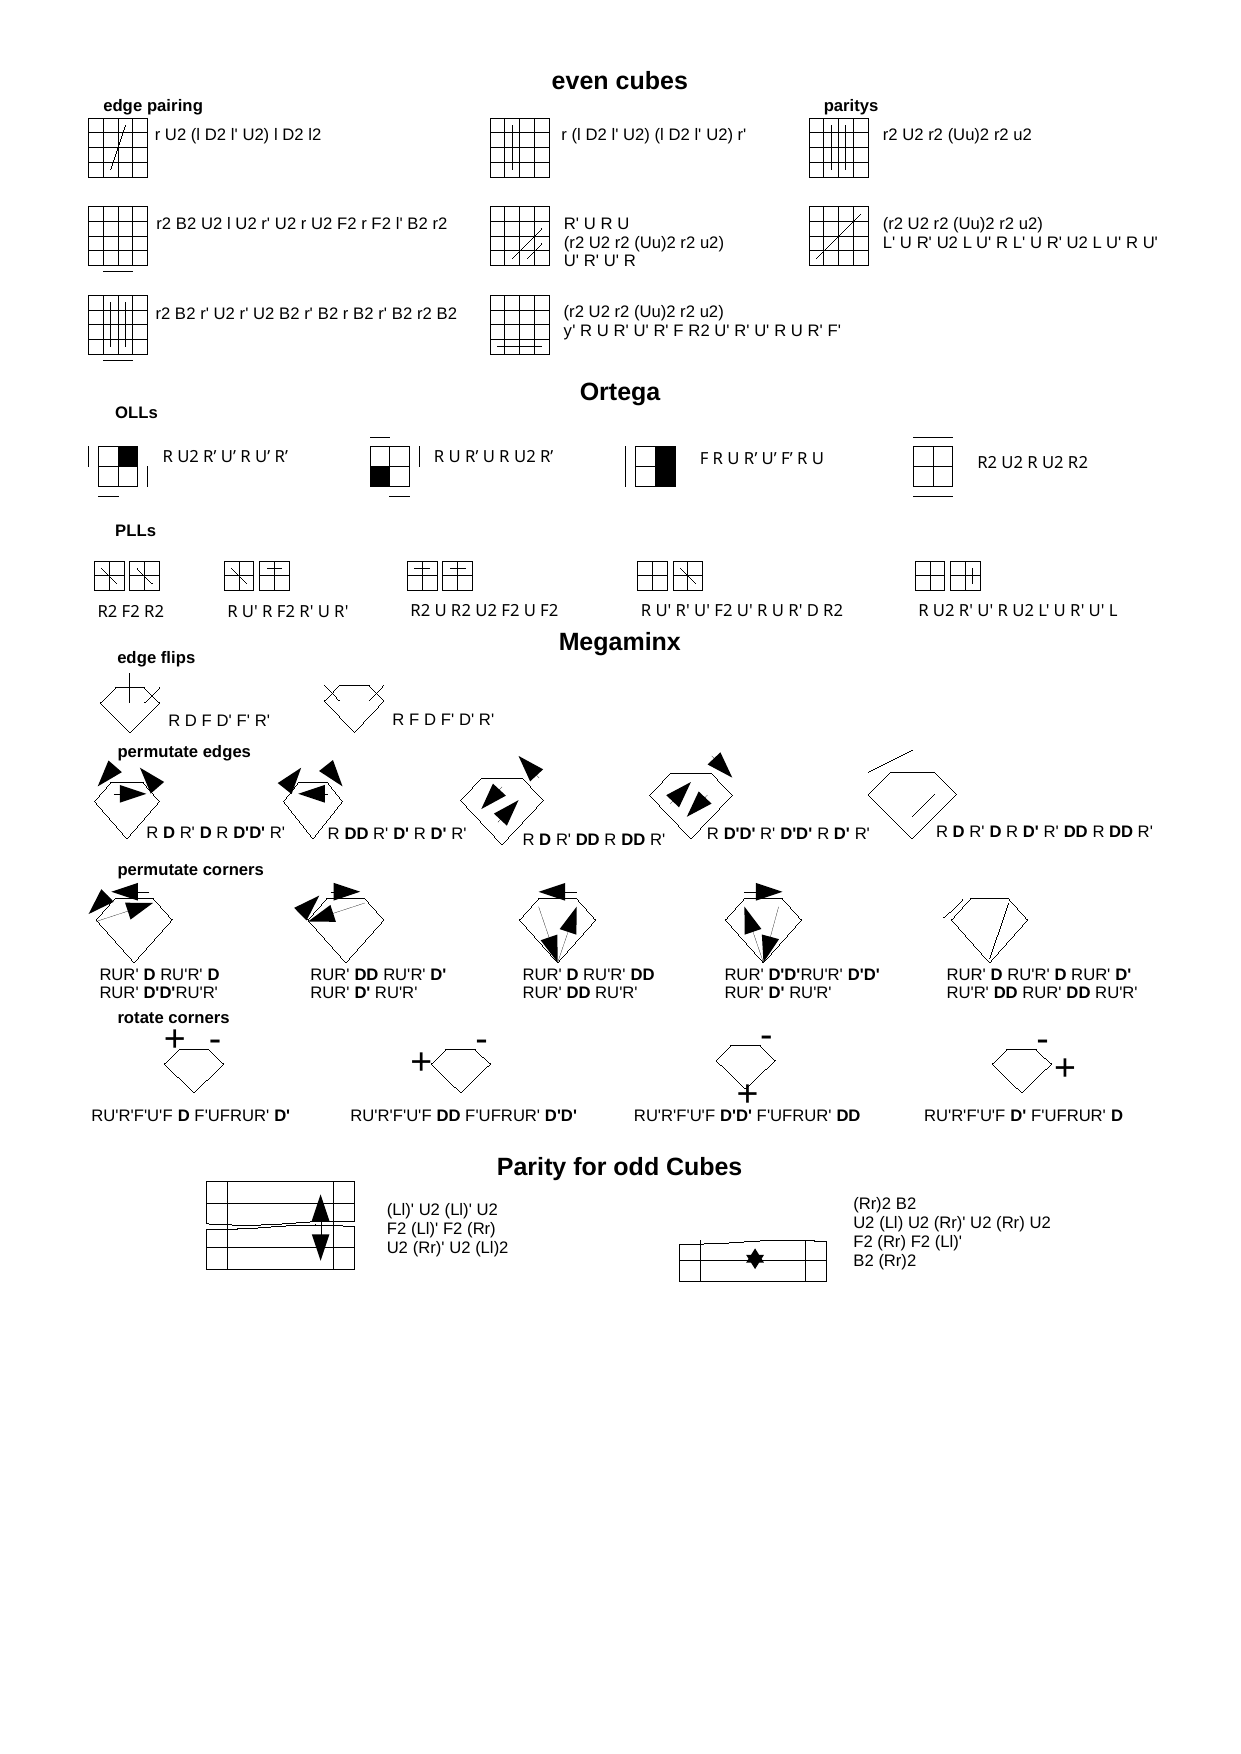

even cubes
edge pairing
paritys
r U2 (l D2 l' U2) l D2 l2
r (l D2 l' U2) (l D2 l' U2) r'
r2 U2 r2 (Uu)2 r2 u2
r2 B2 U2 l U2 r' U2 r U2 F2 r F2 l' B2 r2
R' U R U
(r2 U2 r2 (Uu)2 r2 u2)
U' R' U' R
(r2 U2 r2 (Uu)2 r2 u2)
L' U R' U2 L U' R L' U R' U2 L U' R U'
(r2 U2 r2 (Uu)2 r2 u2)
y' R U R' U' R' F R2 U' R' U' R U R' F'
r2 B2 r' U2 r' U2 B2 r' B2 r B2 r' B2 r2 B2
Ortega
OLLs
R U2 R’ U’ R U’ R’
R U R’ U R U2 R’
F R U R’ U’ F’ R U
R2 U2 R U2 R2
PLLs
R2 U R2 U2 F2 U F2
R U' R' U' F2 U' R U R' D R2
R U2 R' U' R U2 L' U R' U' L
R U' R F2 R' U R'
R2 F2 R2
Megaminx
edge flips
R D F D' F' R'
R F D F' D' R'
permutate edges
R D R' D R D'D' R'
R D R' D R D' R' DD R DD R'
R D'D' R' D'D' R D' R'
R DD R' D' R D' R'
R D R' DD R DD R'
permutate corners
RUR' D RU'R' D
RUR' D'D'RU'R'
RUR' DD RU'R' D'
RUR' D' RU'R'
RUR' D RU'R' DD
RUR' DD RU'R'
RUR' D'D'RU'R' D'D'
RUR' D' RU'R'
RUR' D RU'R' D RUR' D'
RU'R' DD RUR' DD RU'R'
rotate corners
-
+
-
-
-
+
+
+
RU'R'F'U'F D F'UFRUR' D'
RU'R'F'U'F DD F'UFRUR' D'D'
RU'R'F'U'F D'D' F'UFRUR' DD
RU'R'F'U'F D' F'UFRUR' D
Parity for odd Cubes
(Rr)2 B2
U2 (Ll) U2 (Rr)' U2 (Rr) U2
F2 (Rr) F2 (Ll)'
B2 (Rr)2
(Ll)' U2 (Ll)' U2
F2 (Ll)' F2 (Rr)
U2 (Rr)' U2 (Ll)2